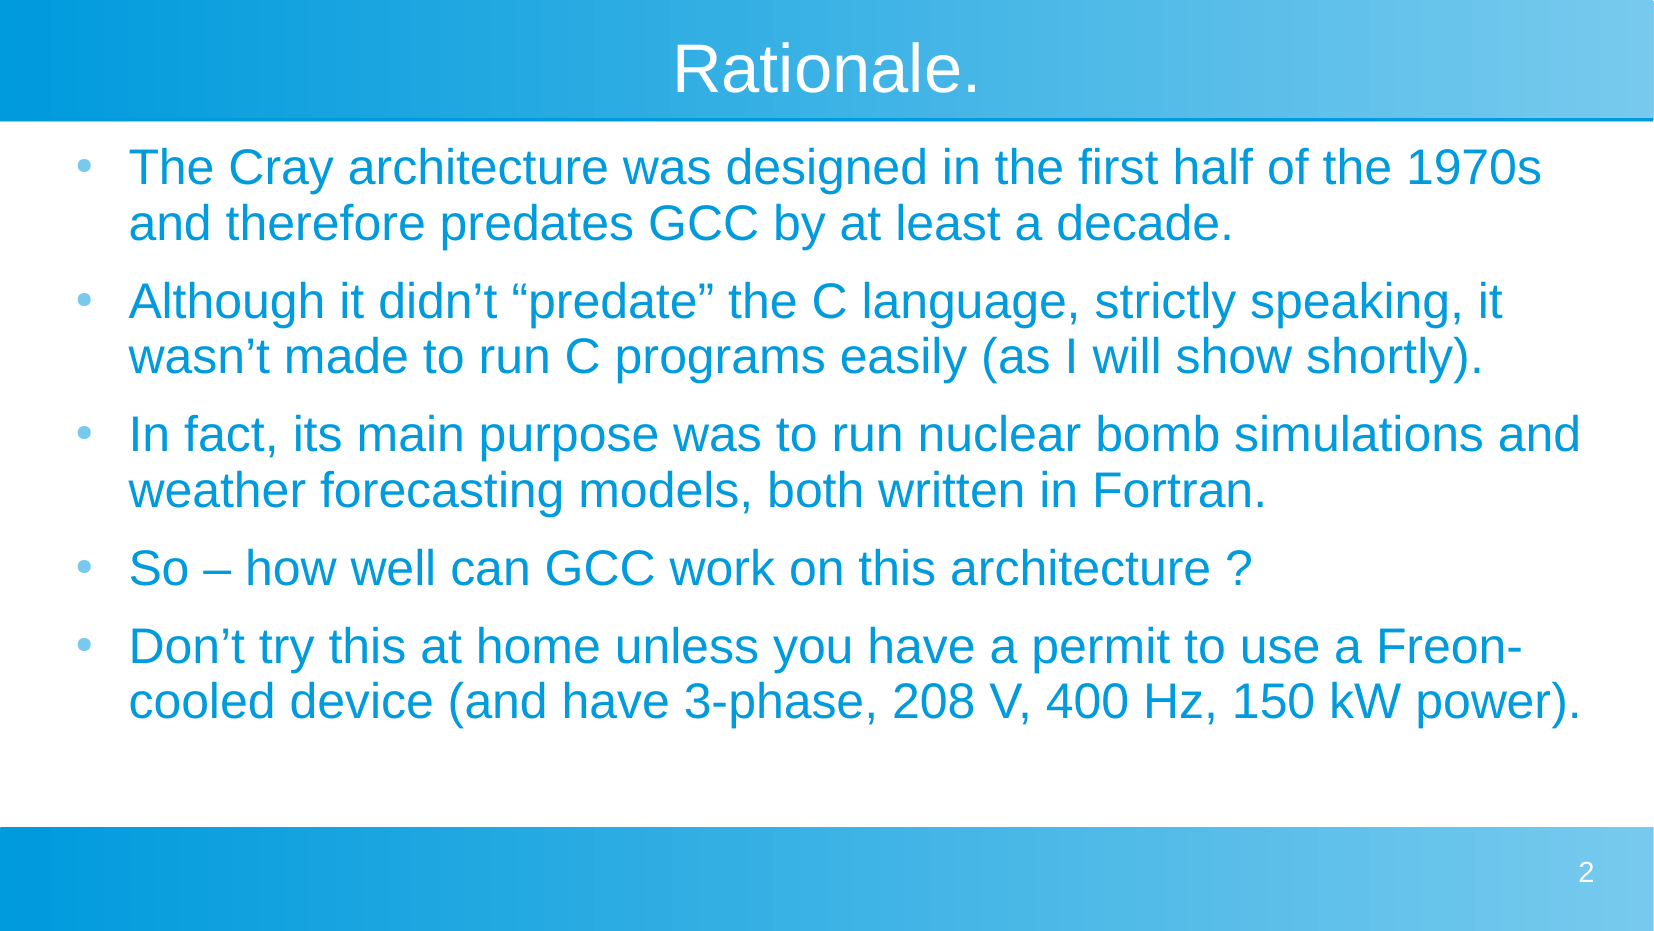

# Rationale.
The Cray architecture was designed in the first half of the 1970s and therefore predates GCC by at least a decade.
Although it didn’t “predate” the C language, strictly speaking, it wasn’t made to run C programs easily (as I will show shortly).
In fact, its main purpose was to run nuclear bomb simulations and weather forecasting models, both written in Fortran.
So – how well can GCC work on this architecture ?
Don’t try this at home unless you have a permit to use a Freon-cooled device (and have 3-phase, 208 V, 400 Hz, 150 kW power).
2